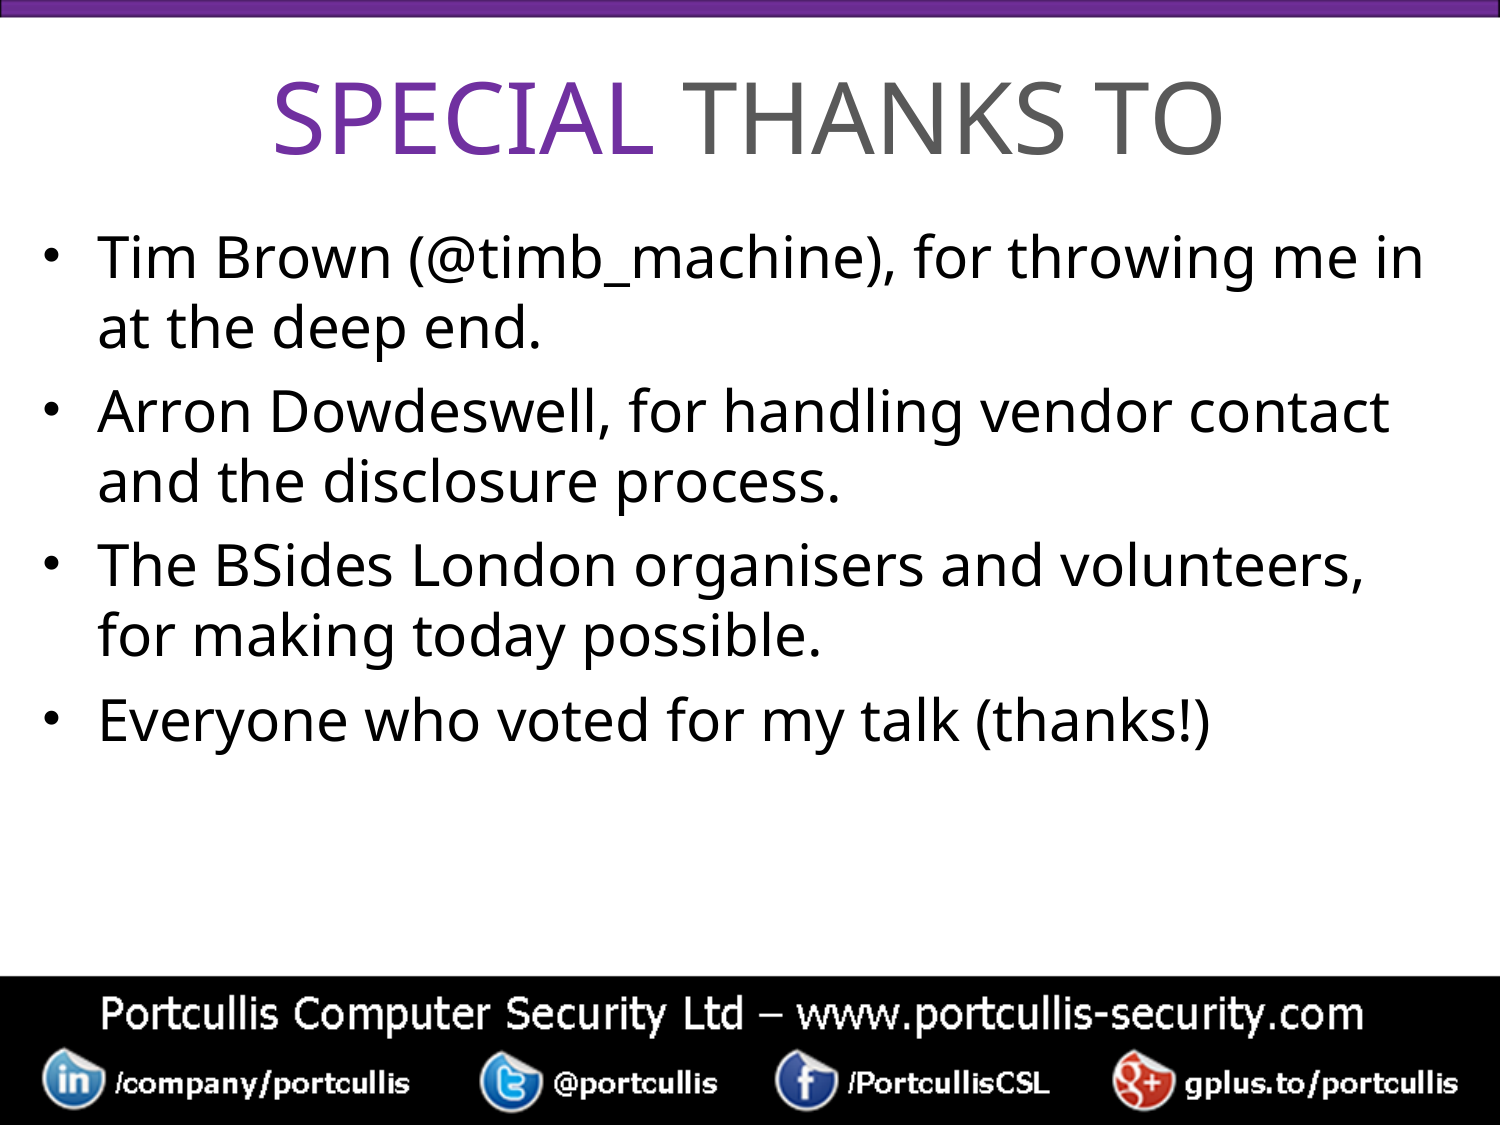

# SPECIAL THANKS TO
Tim Brown (@timb_machine), for throwing me in at the deep end.
Arron Dowdeswell, for handling vendor contact and the disclosure process.
The BSides London organisers and volunteers, for making today possible.
Everyone who voted for my talk (thanks!)